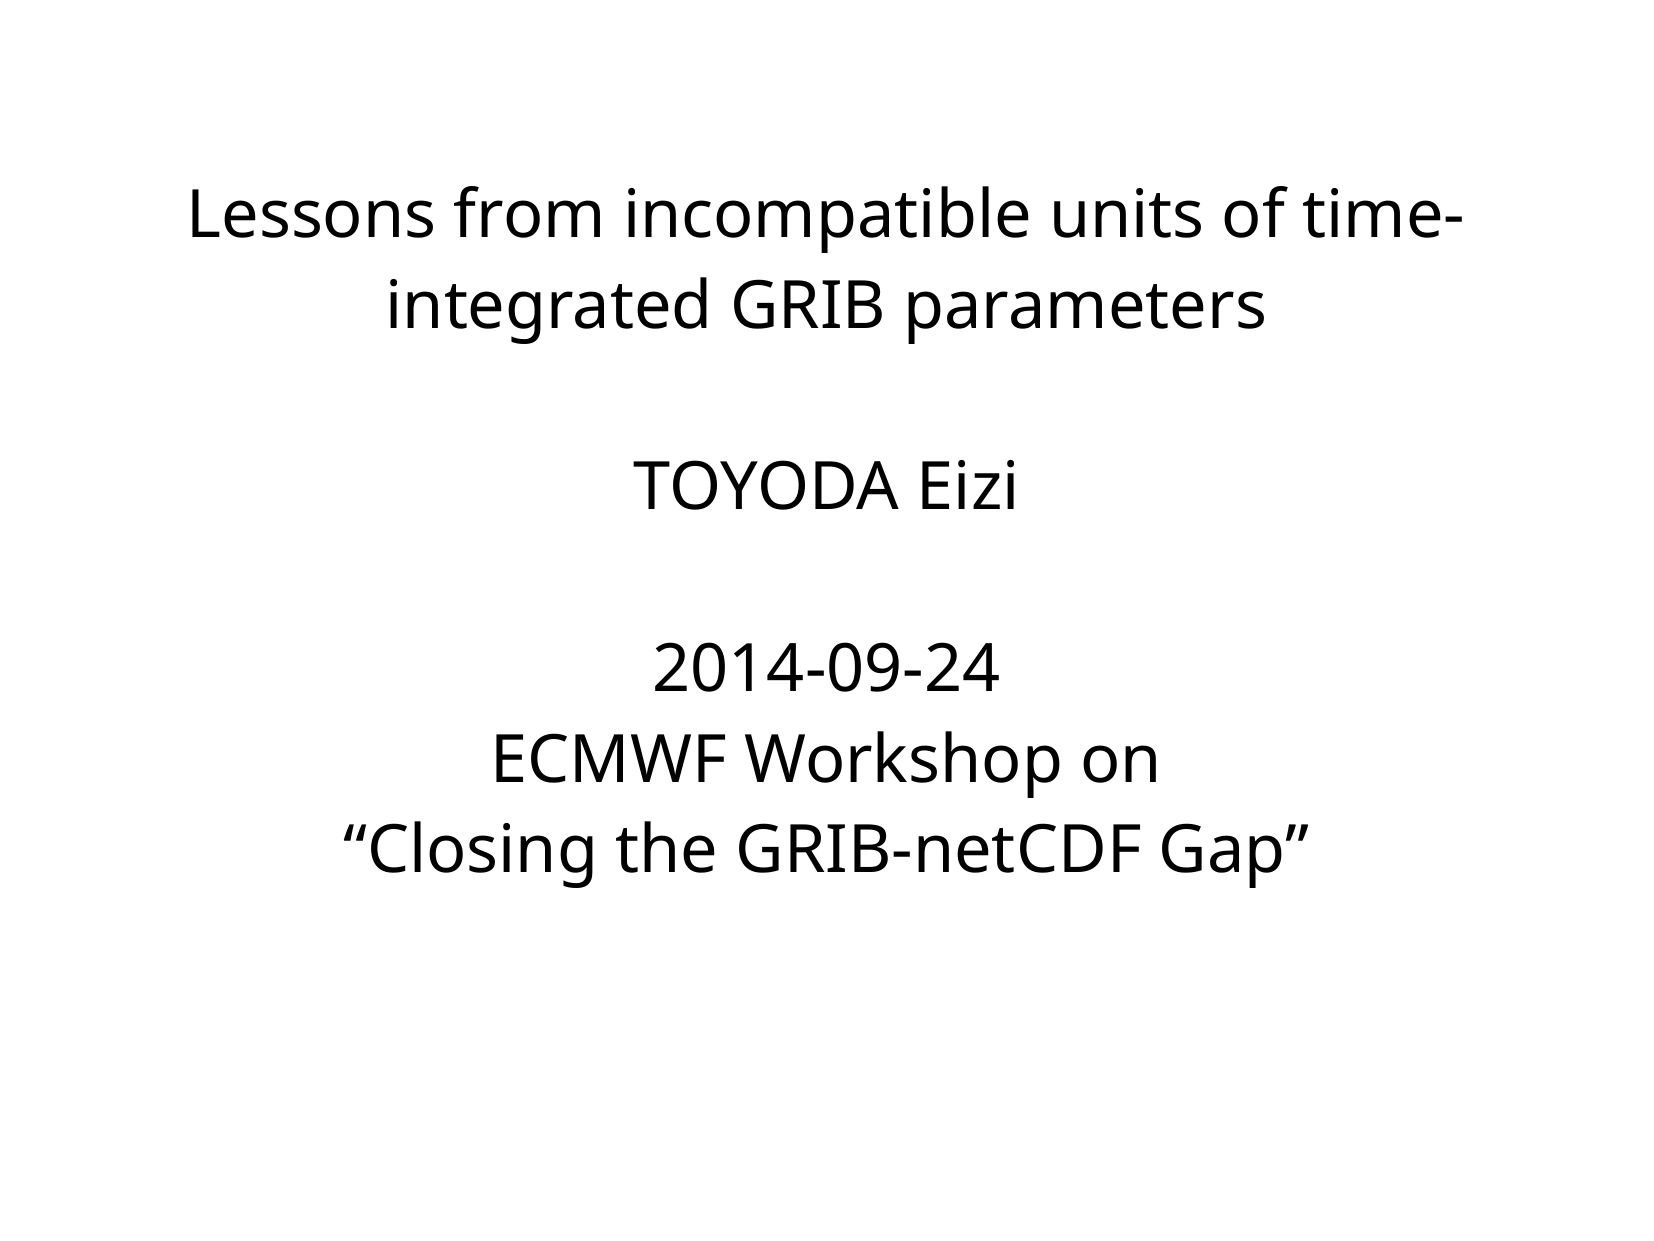

# Lessons from incompatible units of time-integrated GRIB parameters
TOYODA Eizi
2014-09-24
ECMWF Workshop on
“Closing the GRIB-netCDF Gap”